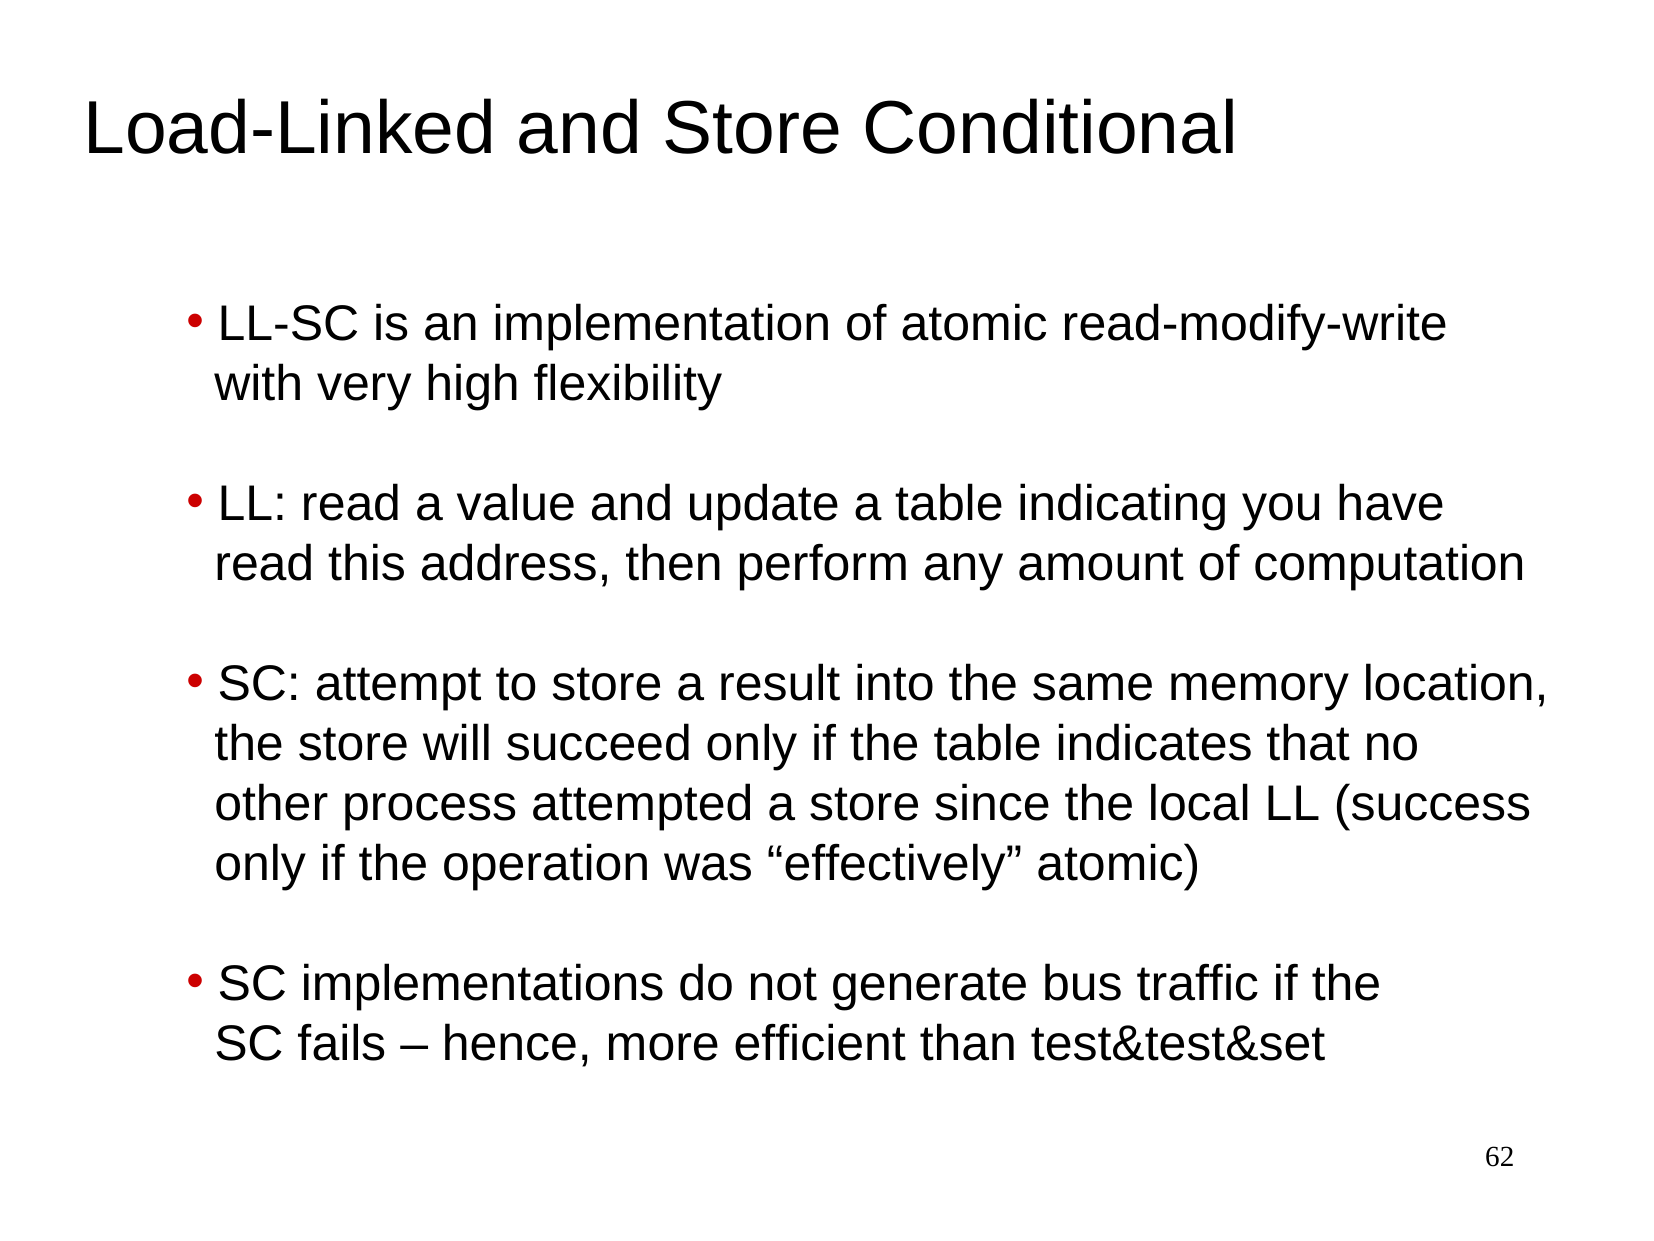

Load-Linked and Store Conditional
 LL-SC is an implementation of atomic read-modify-write
 with very high flexibility
 LL: read a value and update a table indicating you have
 read this address, then perform any amount of computation
 SC: attempt to store a result into the same memory location,
 the store will succeed only if the table indicates that no
 other process attempted a store since the local LL (success
 only if the operation was “effectively” atomic)
 SC implementations do not generate bus traffic if the
 SC fails – hence, more efficient than test&test&set